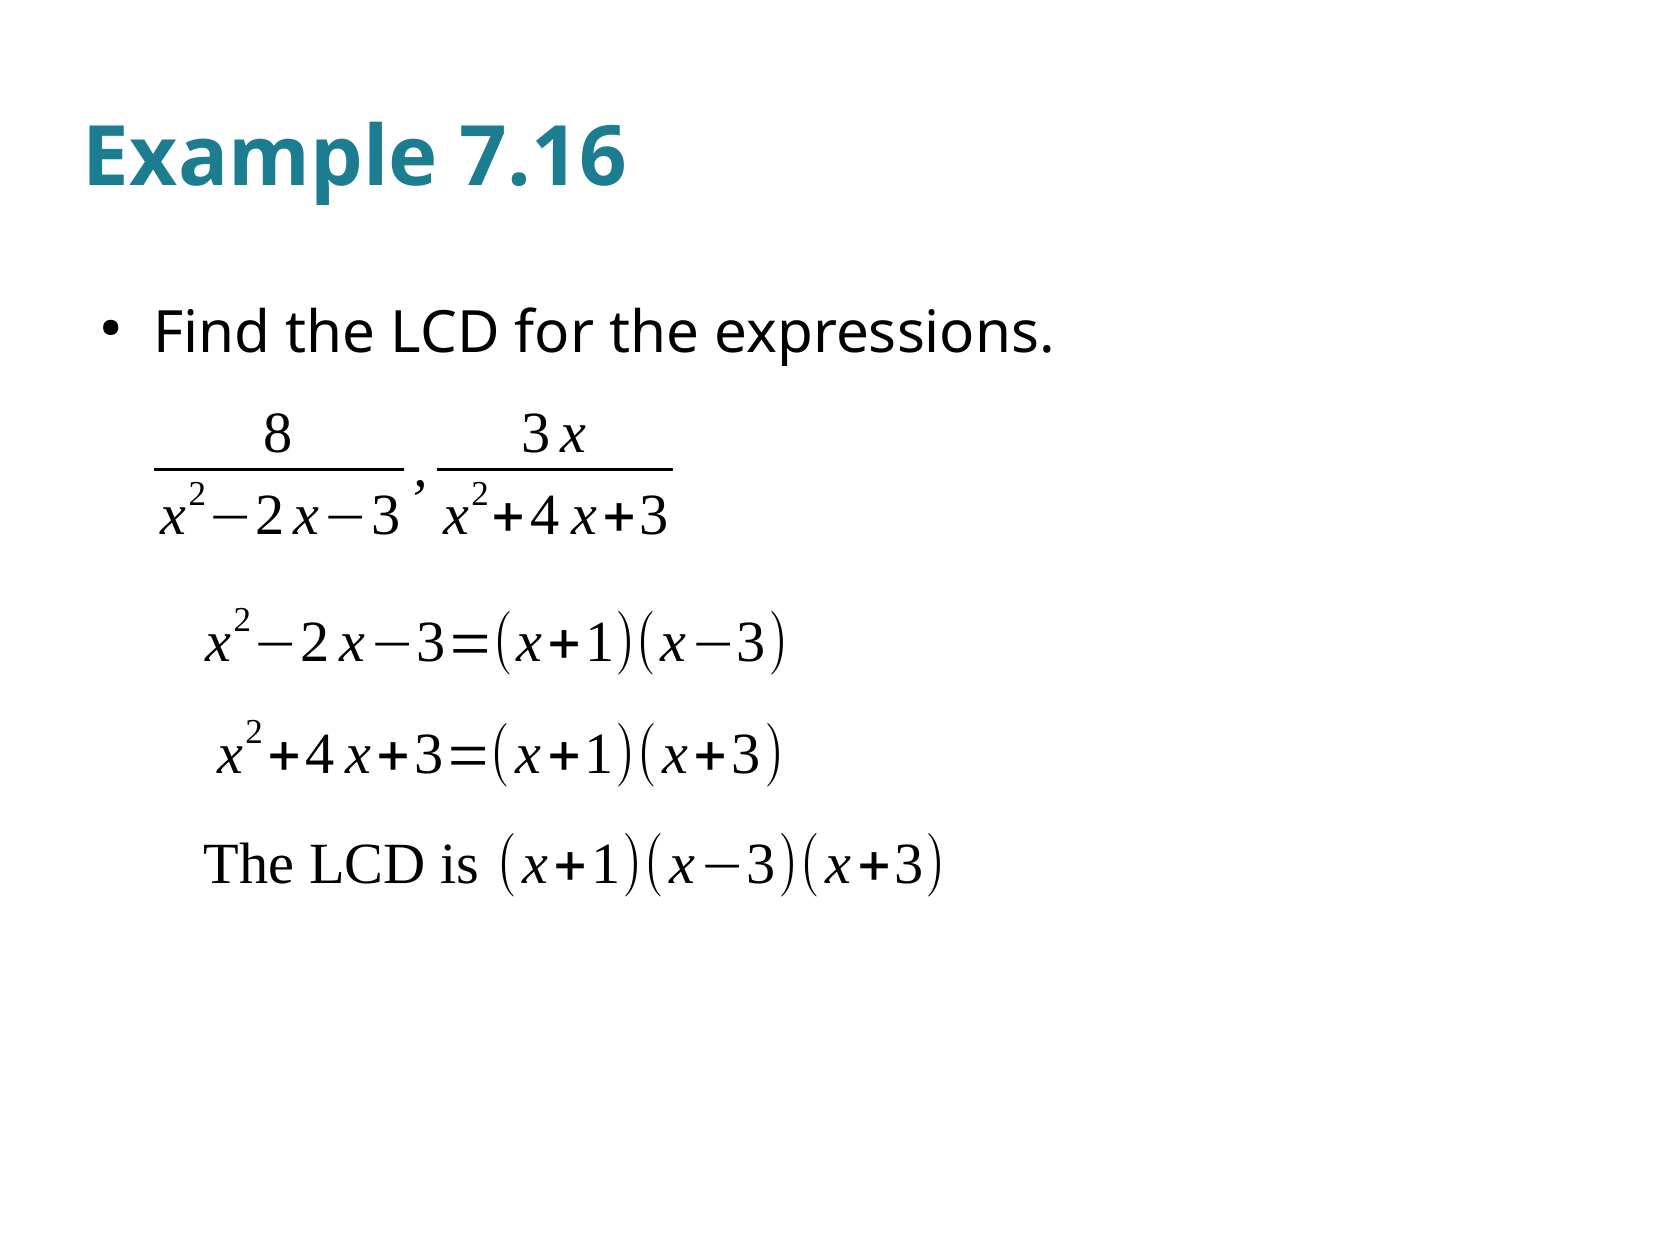

# Example 7.16
Find the LCD for the expressions.